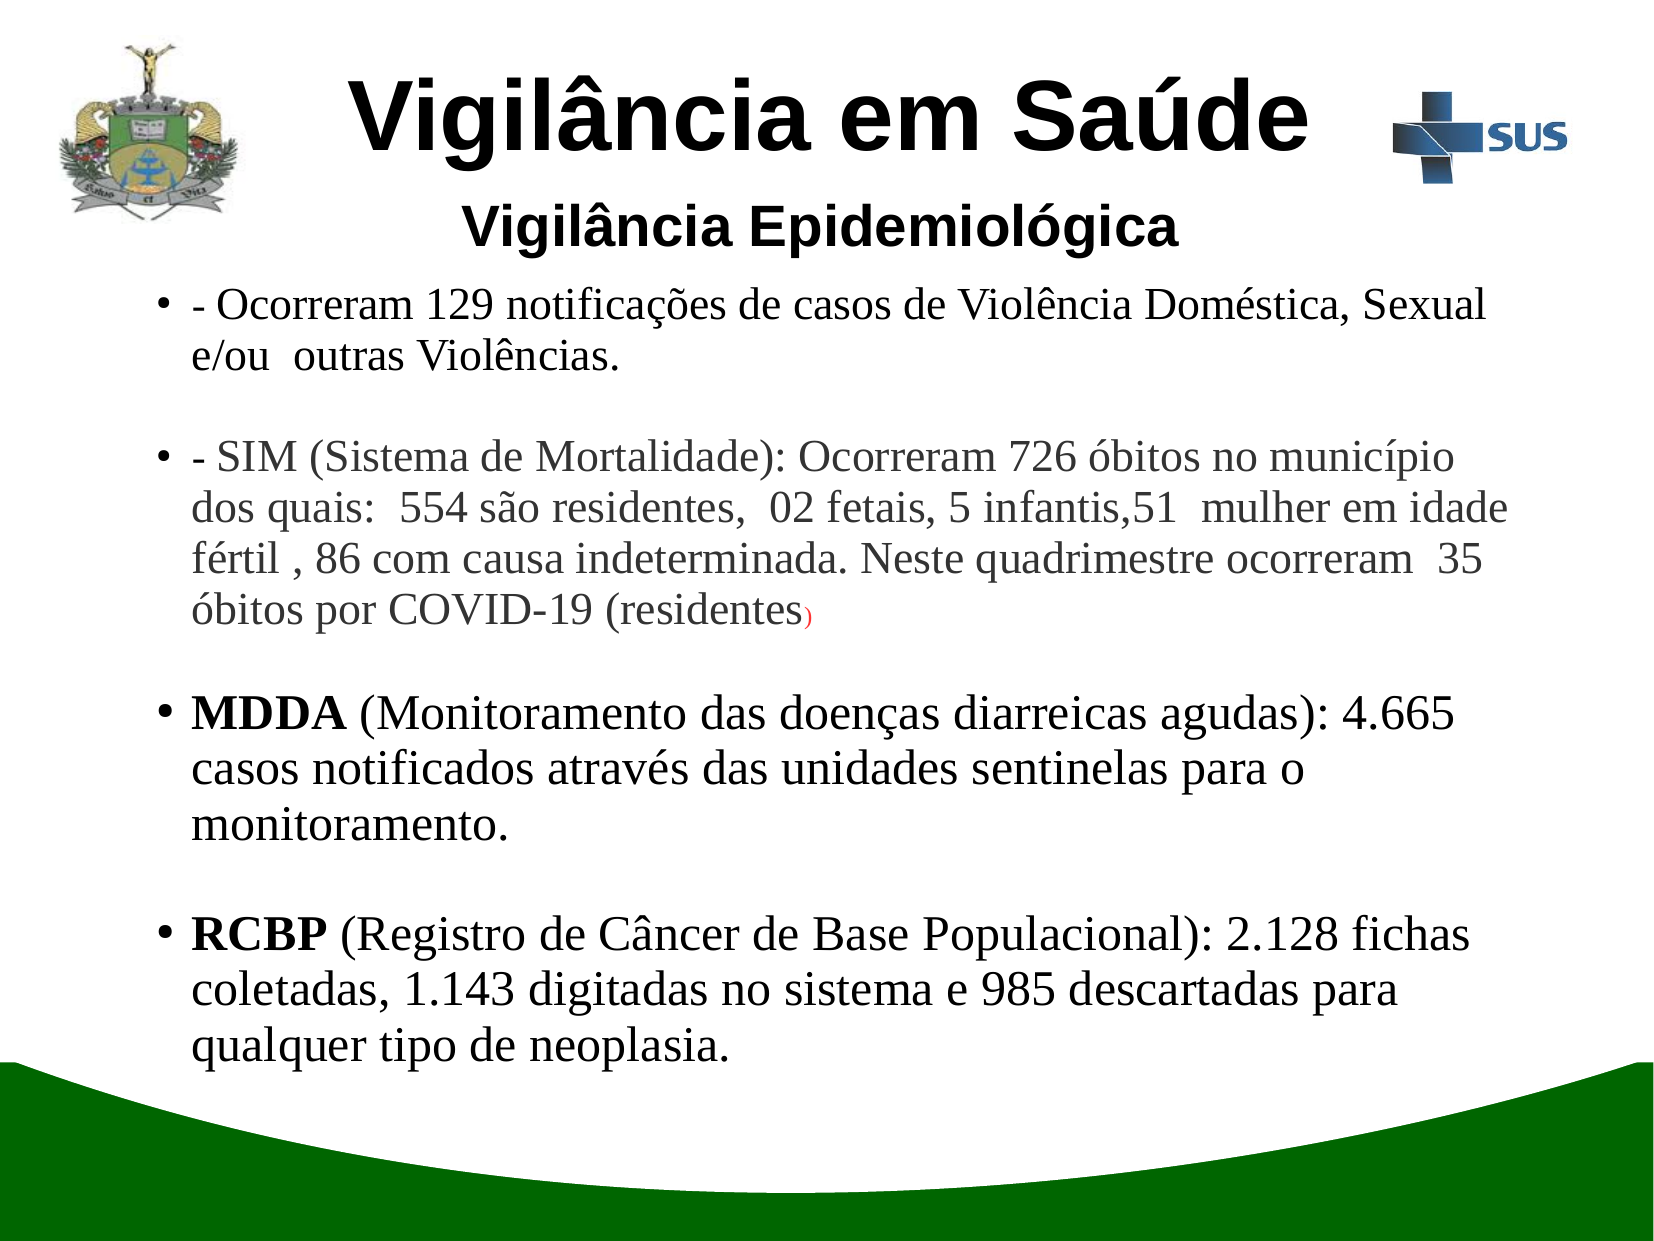

Vigilância em Saúde
 Vigilância Epidemiológica
- Ocorreram 129 notificações de casos de Violência Doméstica, Sexual e/ou outras Violências.
- SIM (Sistema de Mortalidade): Ocorreram 726 óbitos no município dos quais: 554 são residentes, 02 fetais, 5 infantis,51 mulher em idade fértil , 86 com causa indeterminada. Neste quadrimestre ocorreram 35 óbitos por COVID-19 (residentes)
MDDA (Monitoramento das doenças diarreicas agudas): 4.665 casos notificados através das unidades sentinelas para o monitoramento.
RCBP (Registro de Câncer de Base Populacional): 2.128 fichas coletadas, 1.143 digitadas no sistema e 985 descartadas para qualquer tipo de neoplasia.